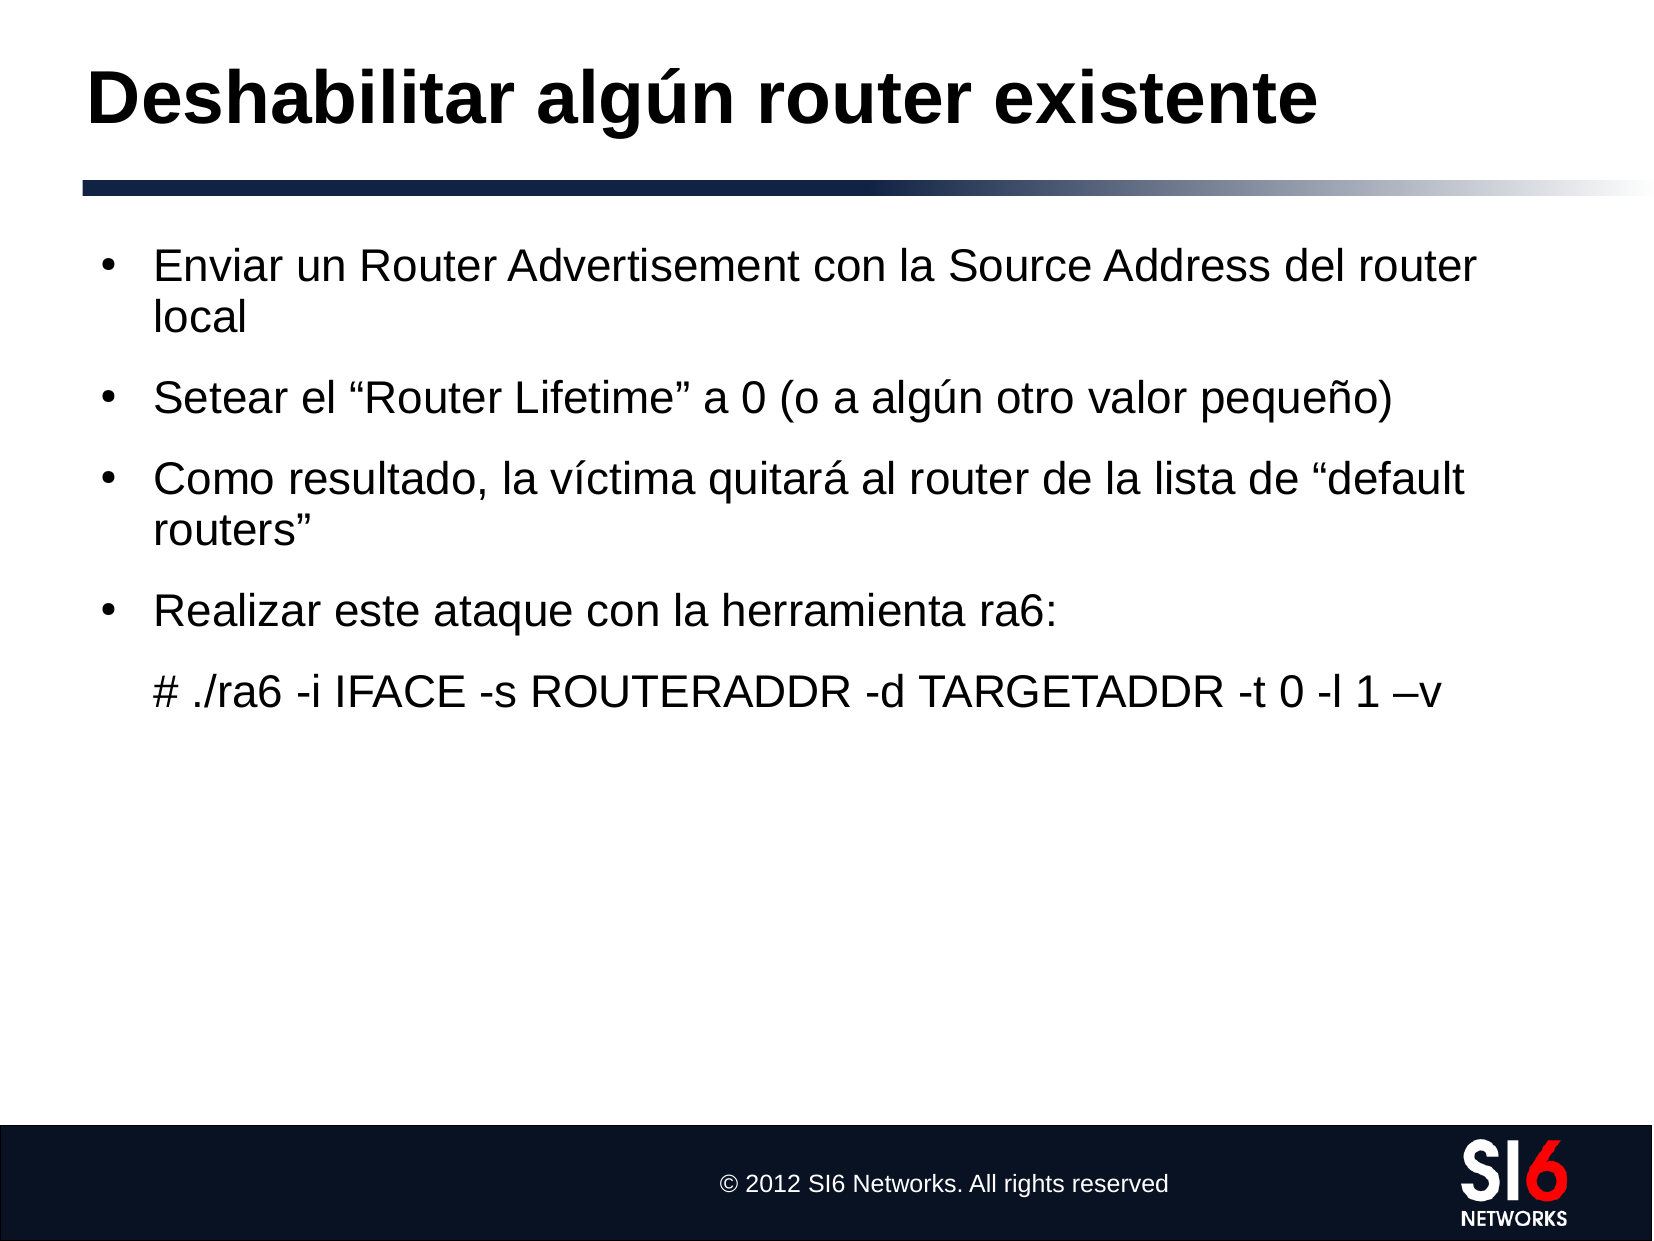

# Deshabilitar algún router existente
Enviar un Router Advertisement con la Source Address del router local
Setear el “Router Lifetime” a 0 (o a algún otro valor pequeño)
Como resultado, la víctima quitará al router de la lista de “default routers”
Realizar este ataque con la herramienta ra6:
# ./ra6 -i IFACE -s ROUTERADDR -d TARGETADDR -t 0 -l 1 –v